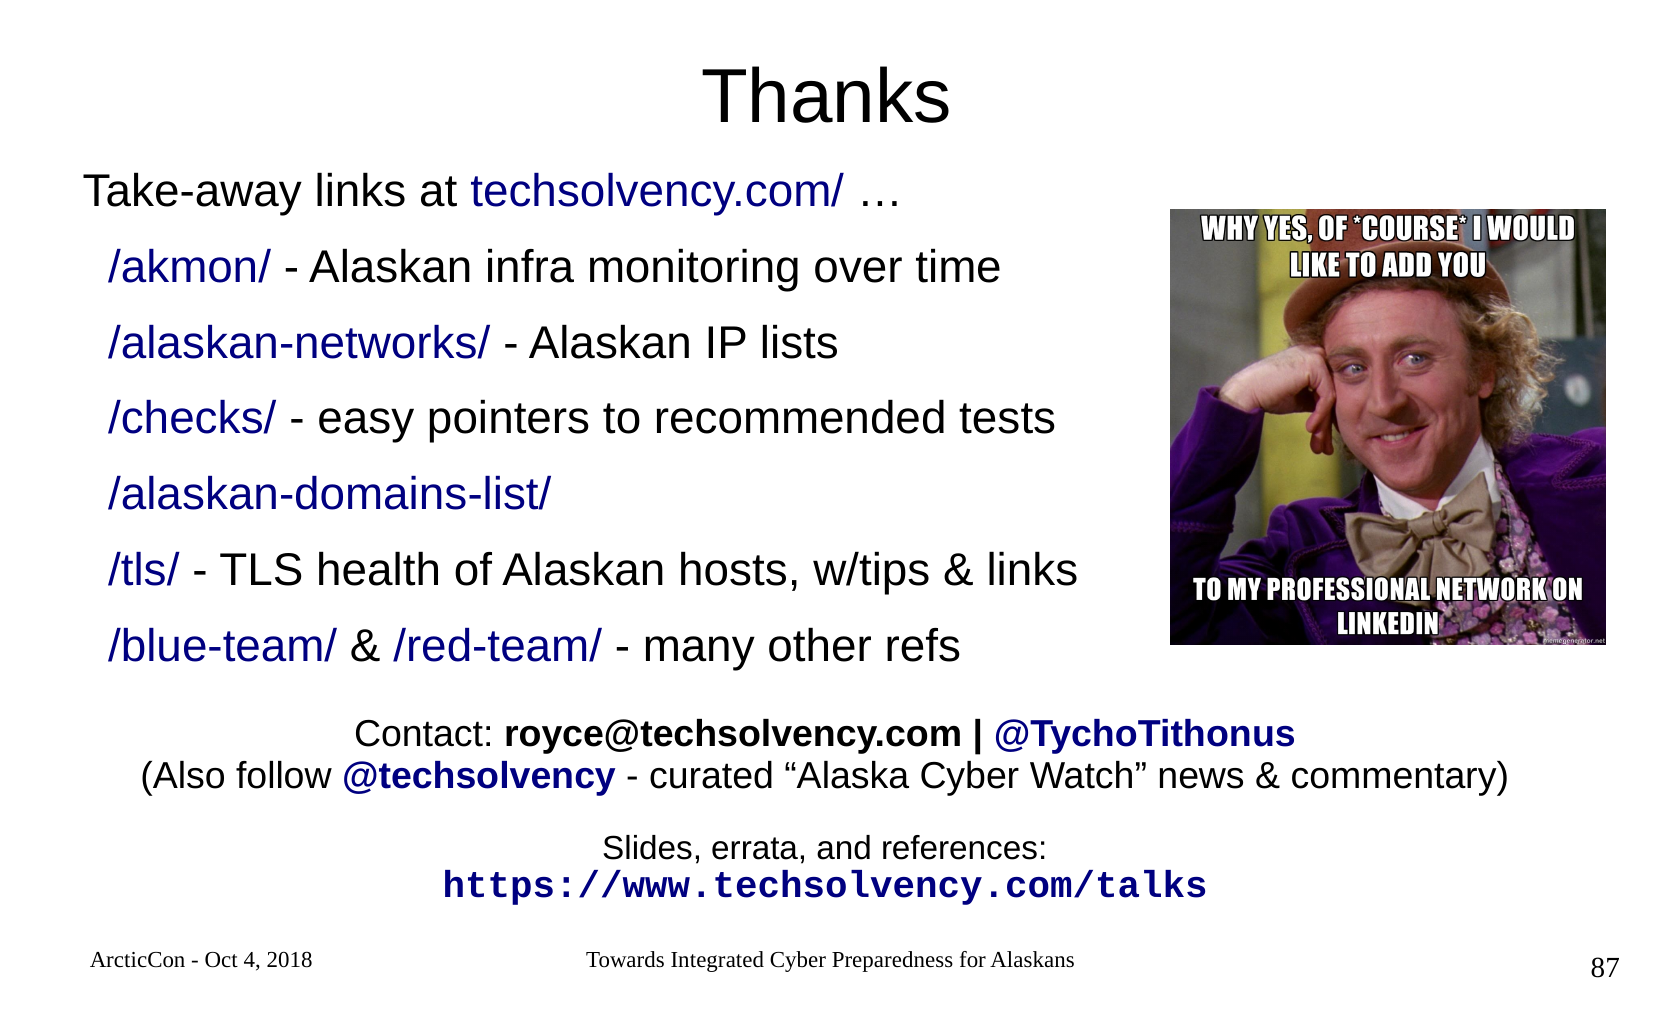

# Thanks
Take-away links at techsolvency.com/ …
 /akmon/ - Alaskan infra monitoring over time
 /alaskan-networks/ - Alaskan IP lists
 /checks/ - easy pointers to recommended tests
 /alaskan-domains-list/
 /tls/ - TLS health of Alaskan hosts, w/tips & links
 /blue-team/ & /red-team/ - many other refs
Contact: royce@techsolvency.com | @TychoTithonus
(Also follow @techsolvency - curated “Alaska Cyber Watch” news & commentary)
Slides, errata, and references:
https://www.techsolvency.com/talks